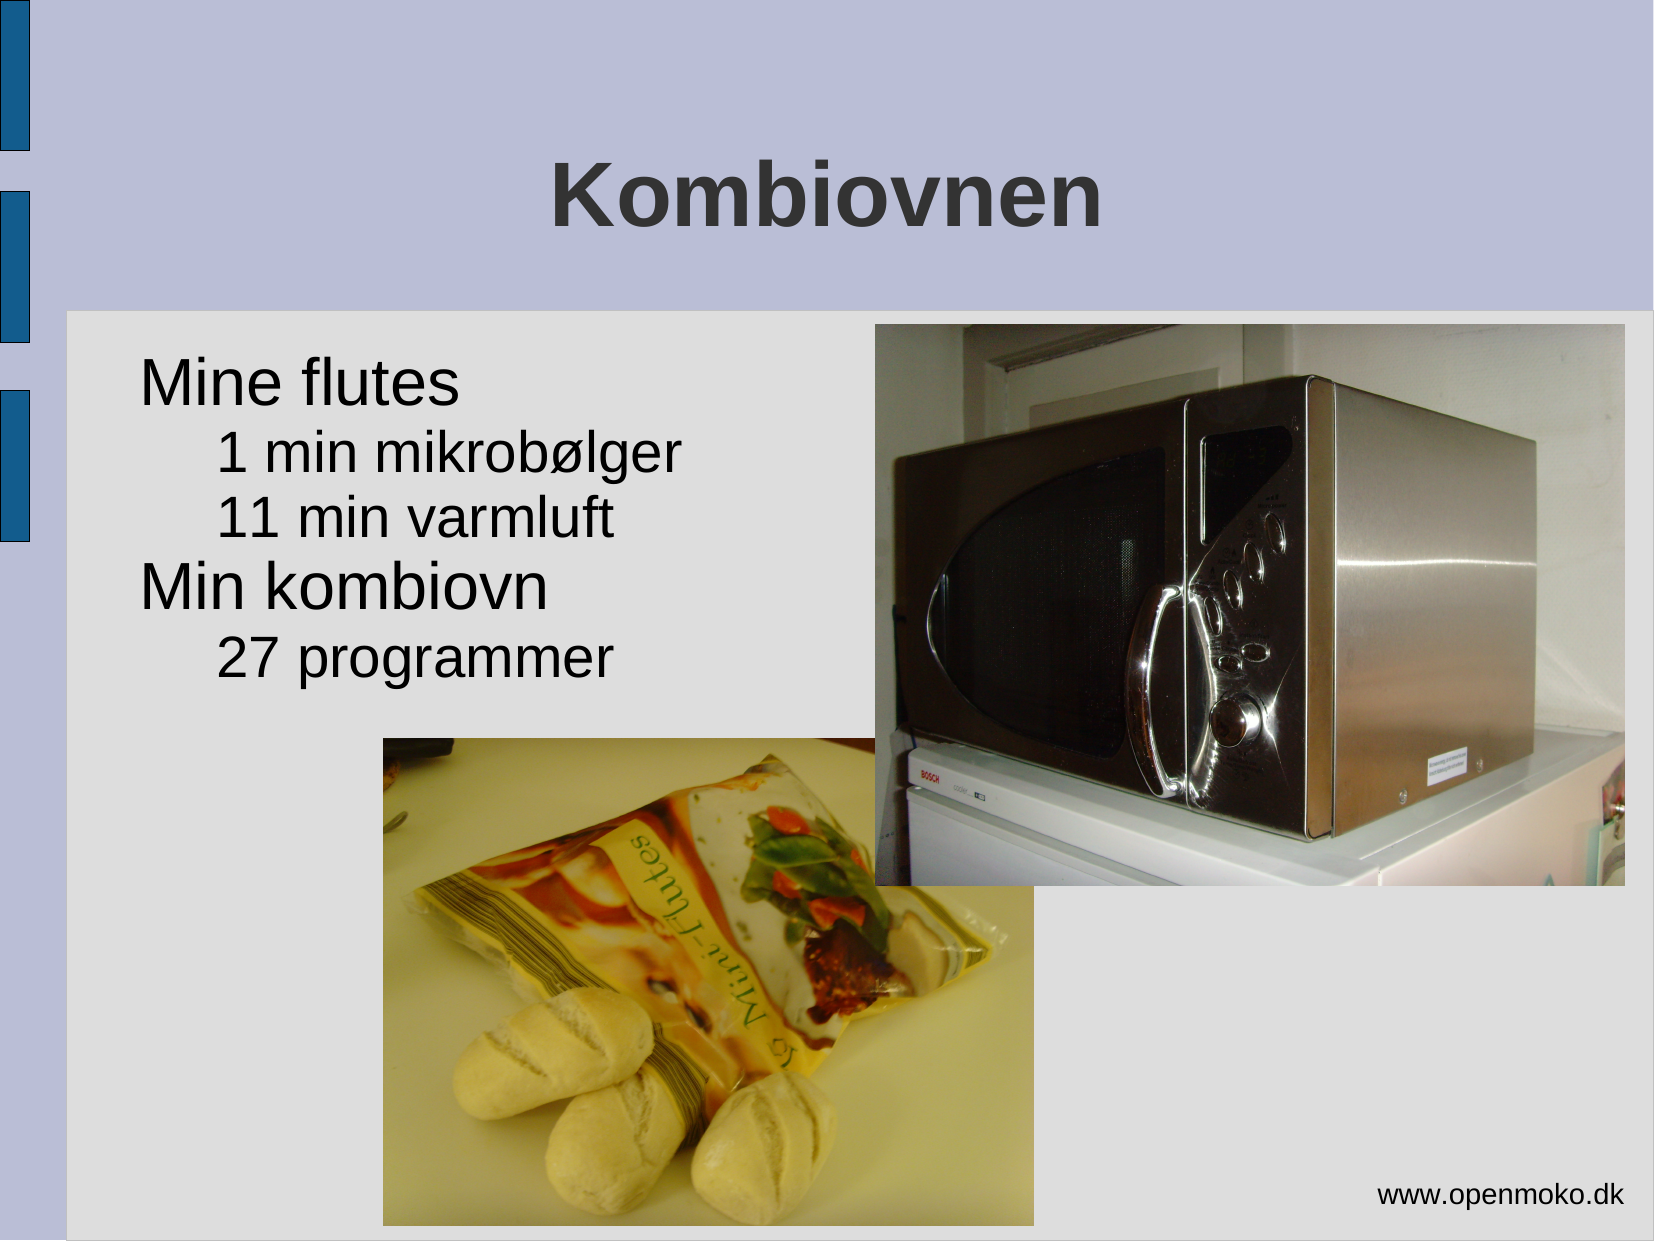

# Kombiovnen
Mine flutes
1 min mikrobølger
11 min varmluft
Min kombiovn
27 programmer